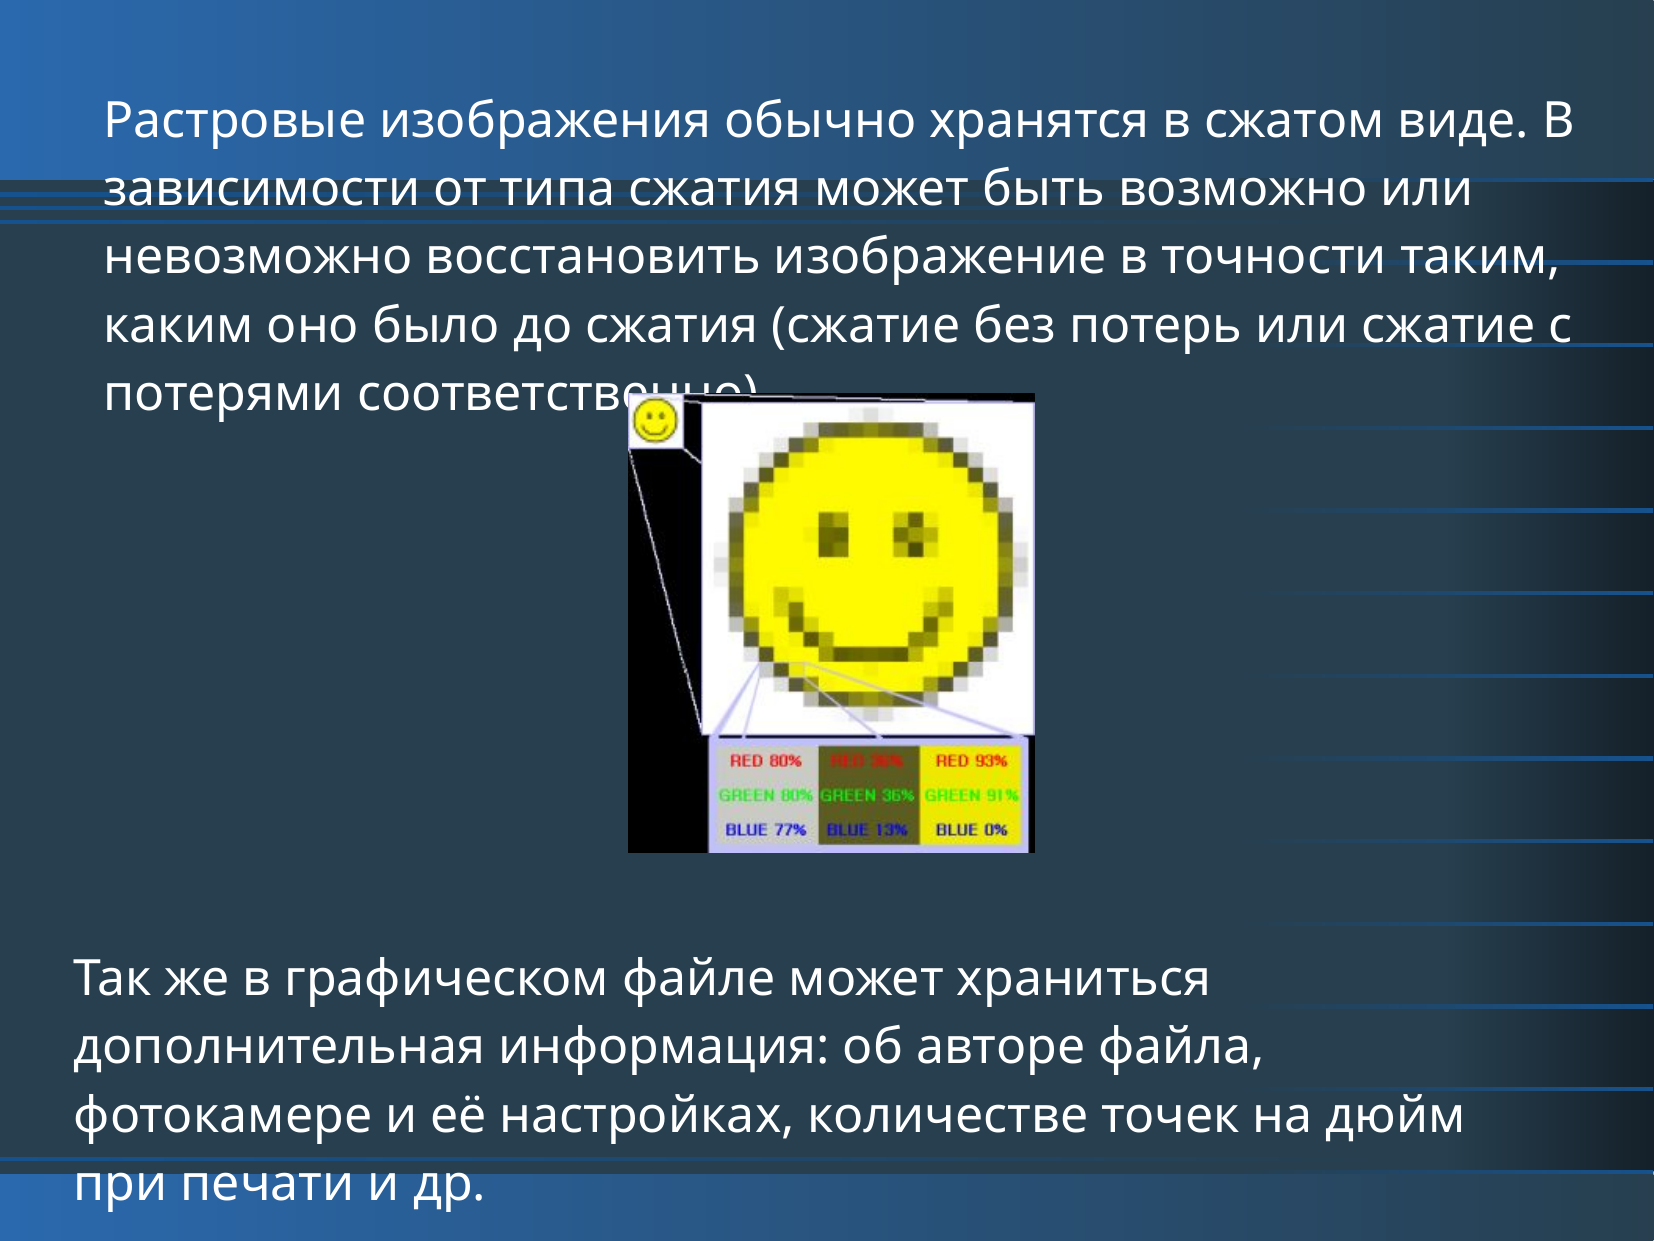

Растровые изображения обычно хранятся в сжатом виде. В зависимости от типа сжатия может быть возможно или невозможно восстановить изображение в точности таким, каким оно было до сжатия (сжатие без потерь или сжатие с потерями соответственно).
Так же в графическом файле может храниться дополнительная информация: об авторе файла, фотокамере и её настройках, количестве точек на дюйм при печати и др.